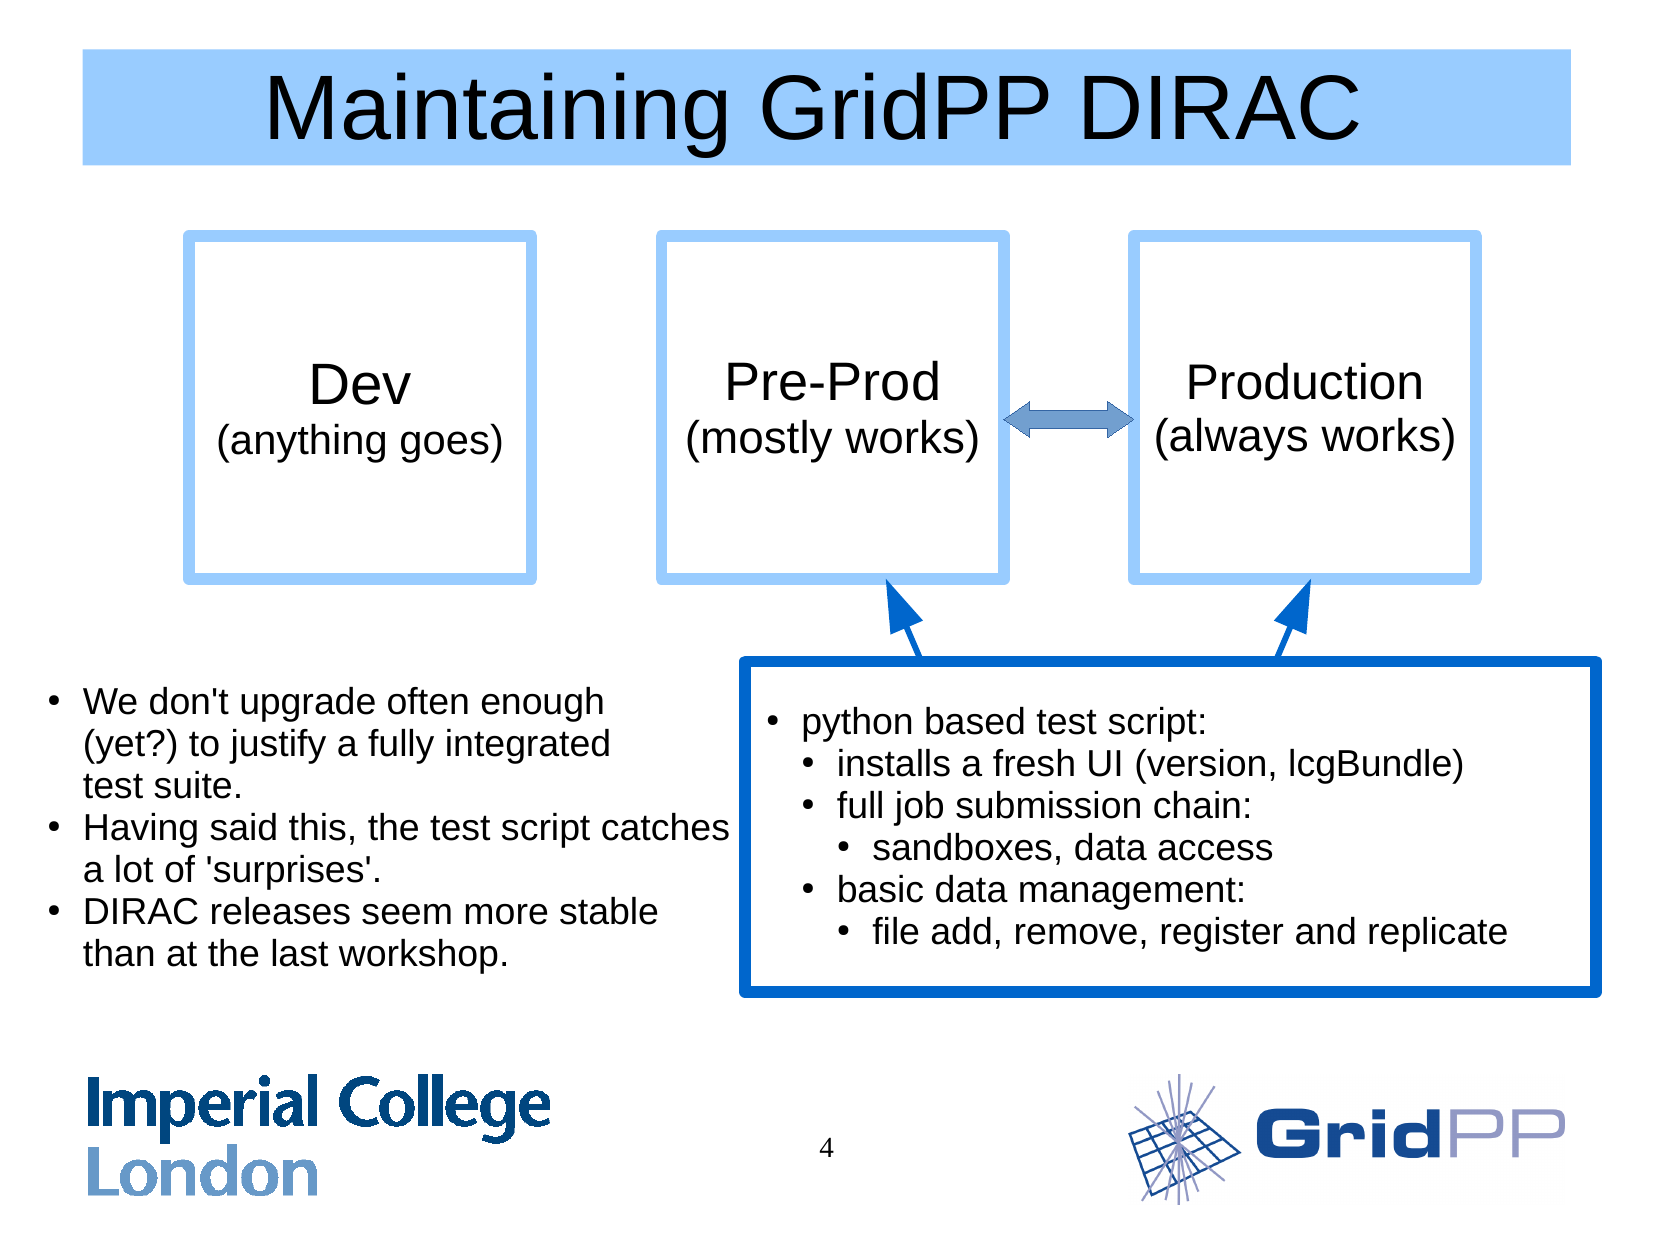

# Maintaining GridPP DIRAC
Dev
(anything goes)
Pre-Prod
(mostly works)
Production
(always works)
python based test script:
installs a fresh UI (version, lcgBundle)
full job submission chain:
sandboxes, data access
basic data management:
file add, remove, register and replicate
We don't upgrade often enough
(yet?) to justify a fully integrated
test suite.
Having said this, the test script catches
a lot of 'surprises'.
DIRAC releases seem more stable
than at the last workshop.
4